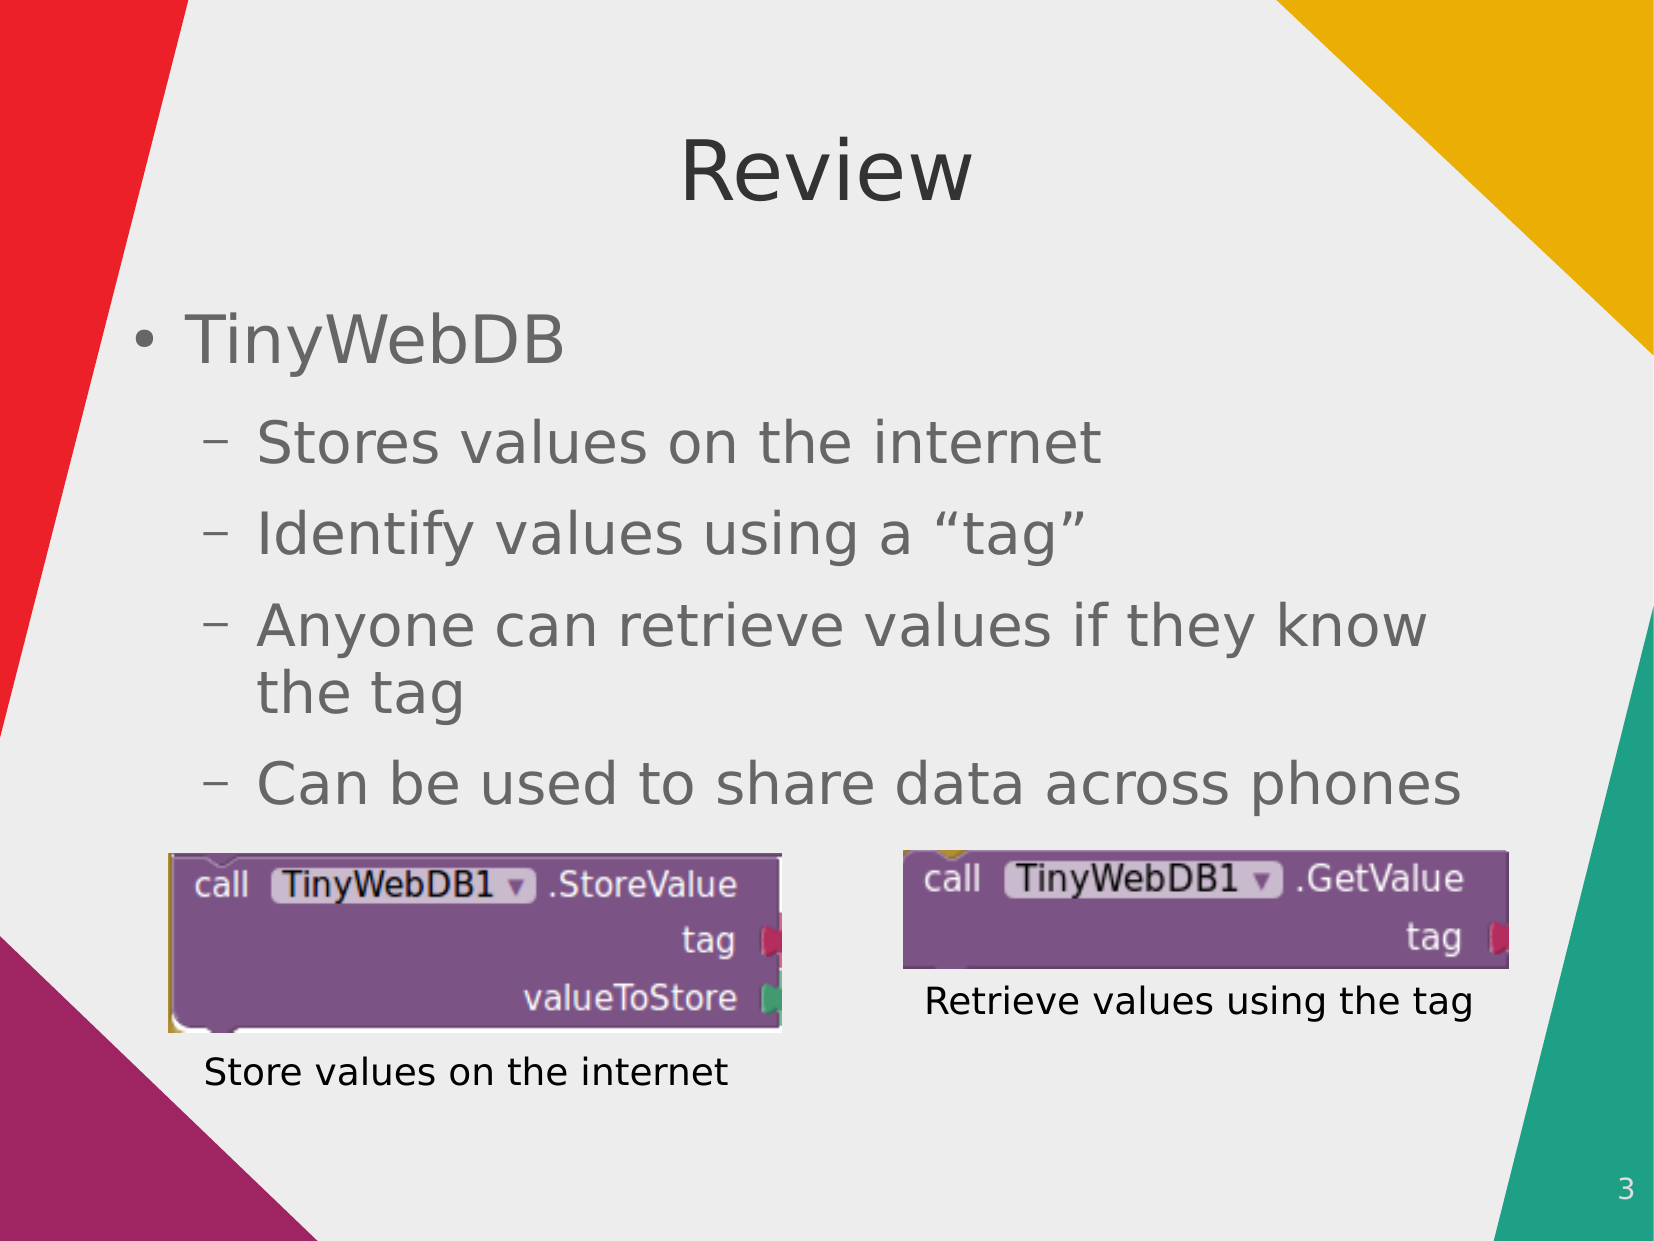

# Review
TinyWebDB
Stores values on the internet
Identify values using a “tag”
Anyone can retrieve values if they know the tag
Can be used to share data across phones
Retrieve values using the tag
Store values on the internet
3